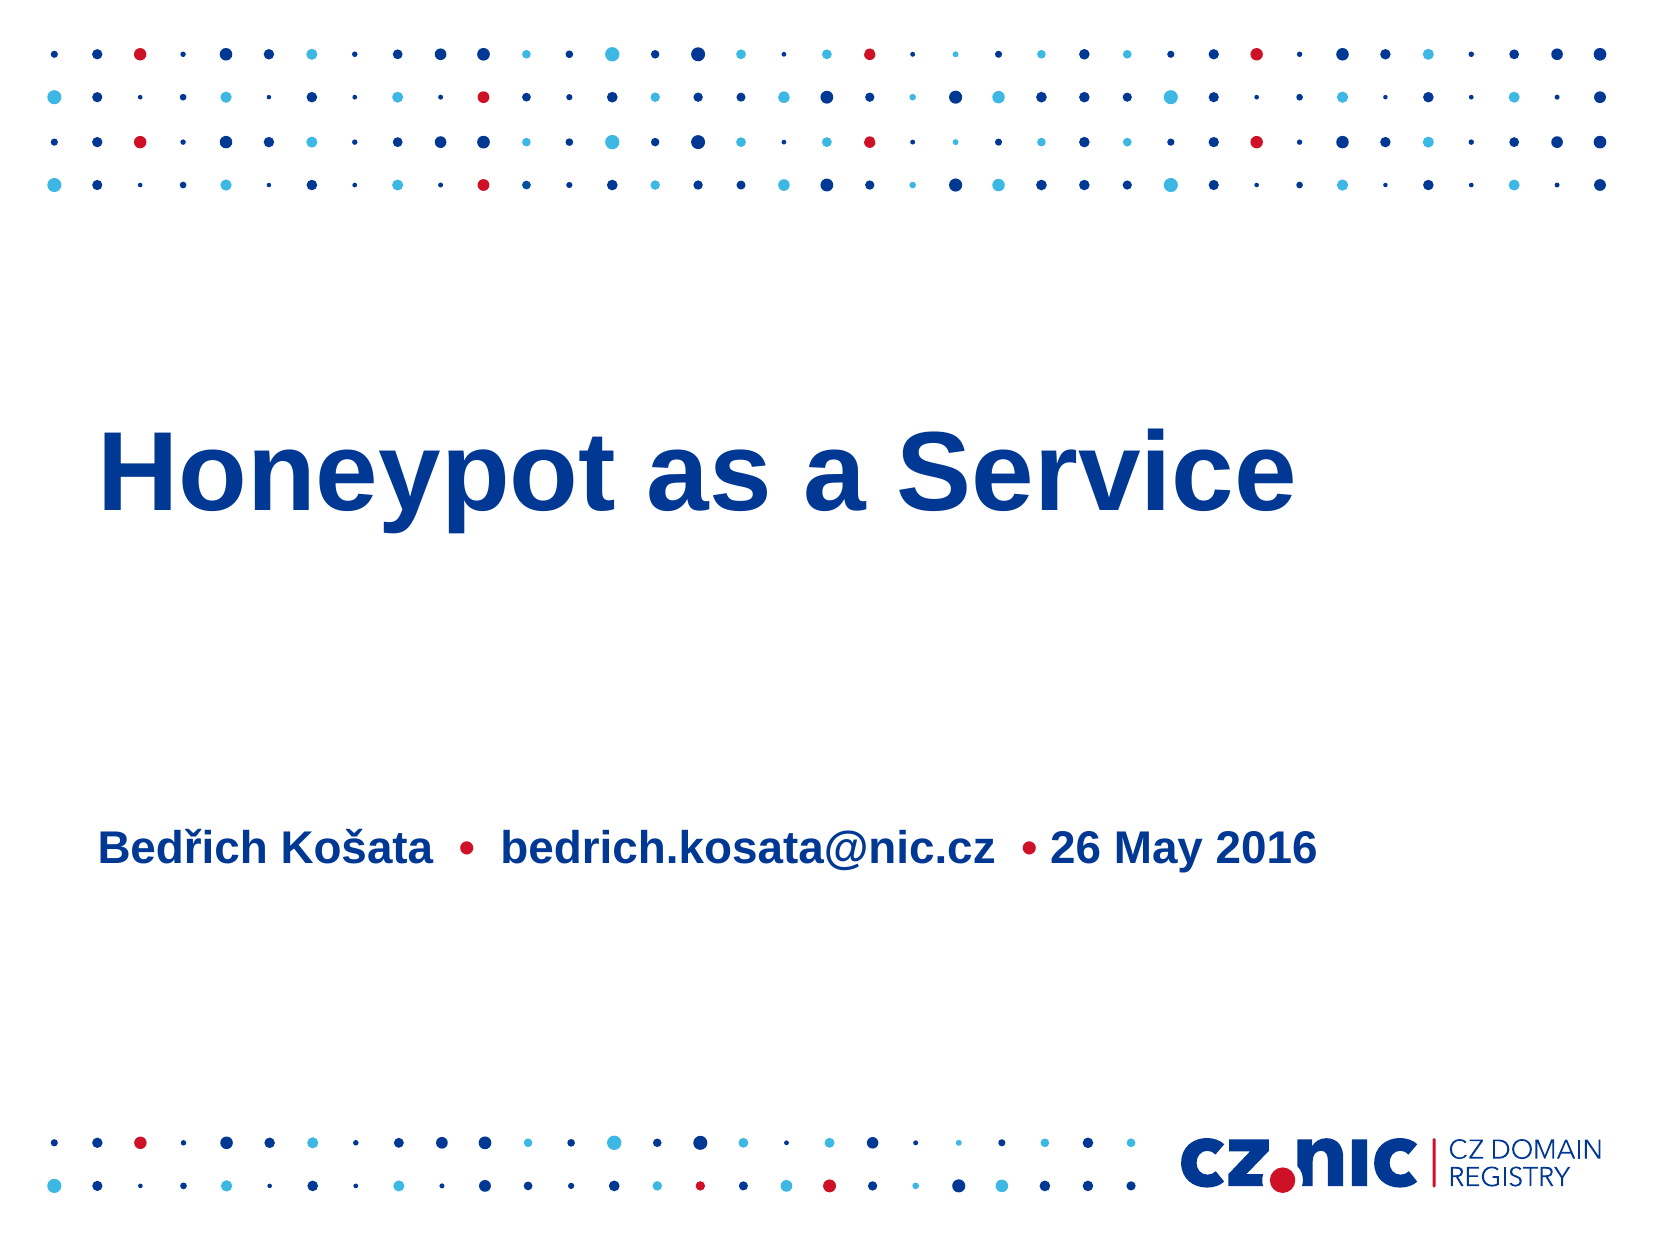

Honeypot as a Service
Bedřich Košata • bedrich.kosata@nic.cz • 26 May 2016